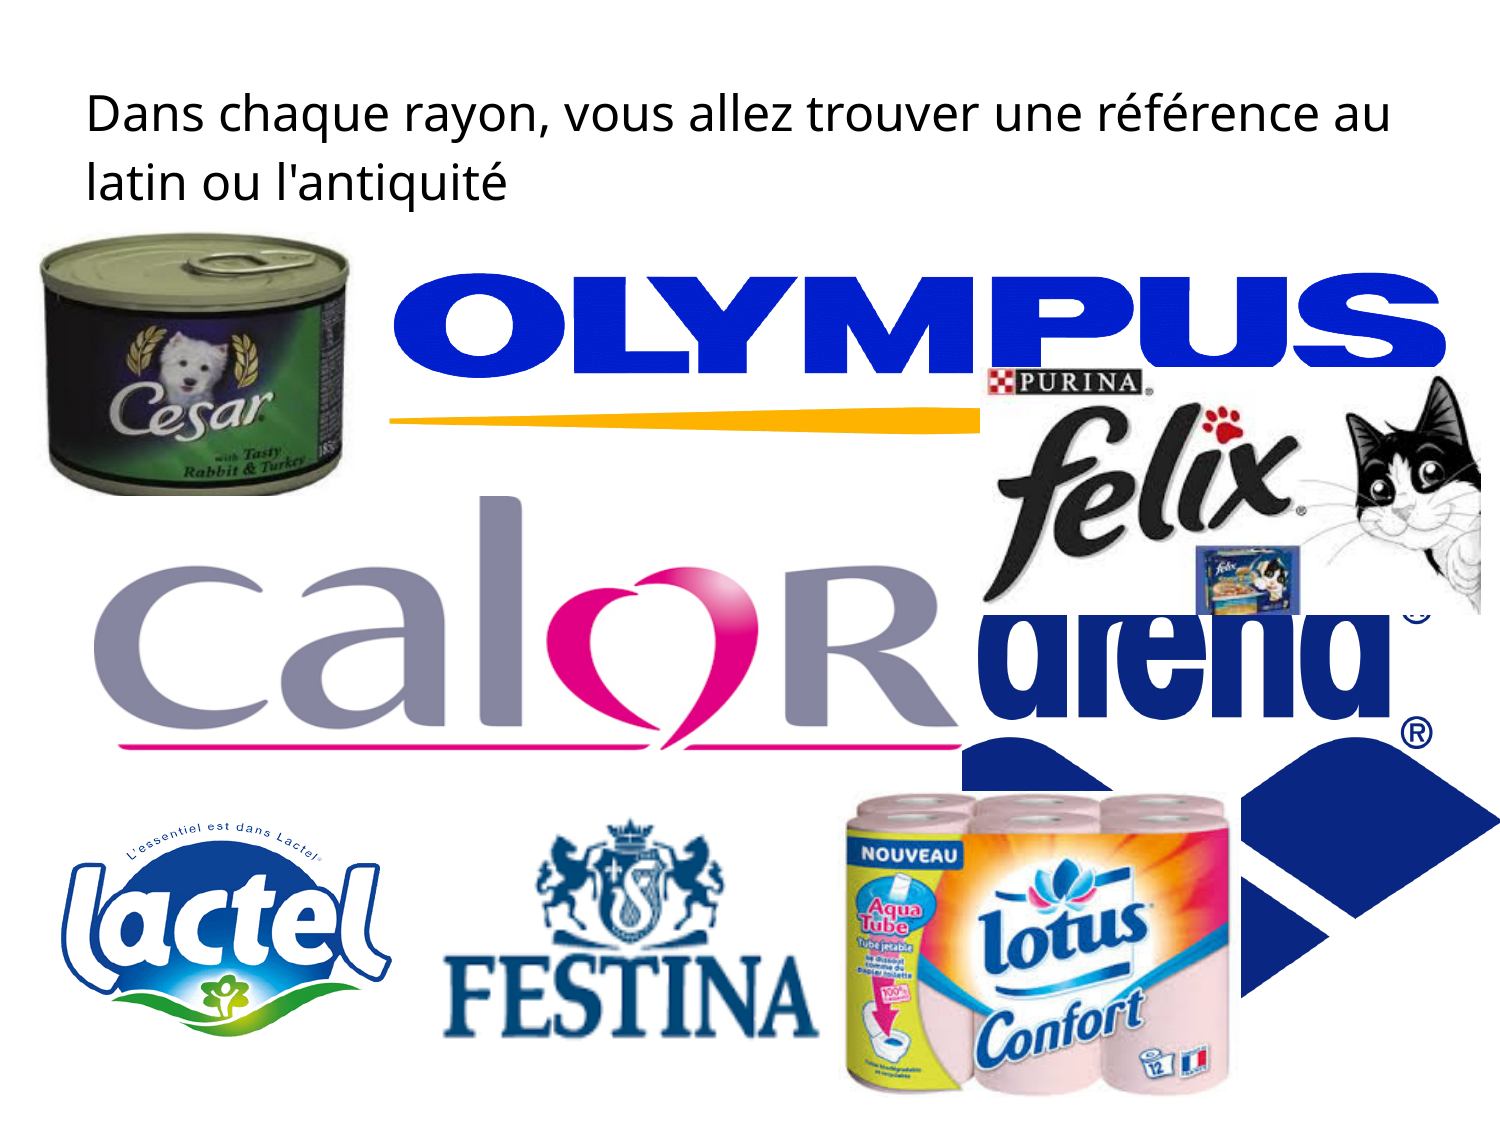

Dans chaque rayon, vous allez trouver une référence au latin ou l'antiquité